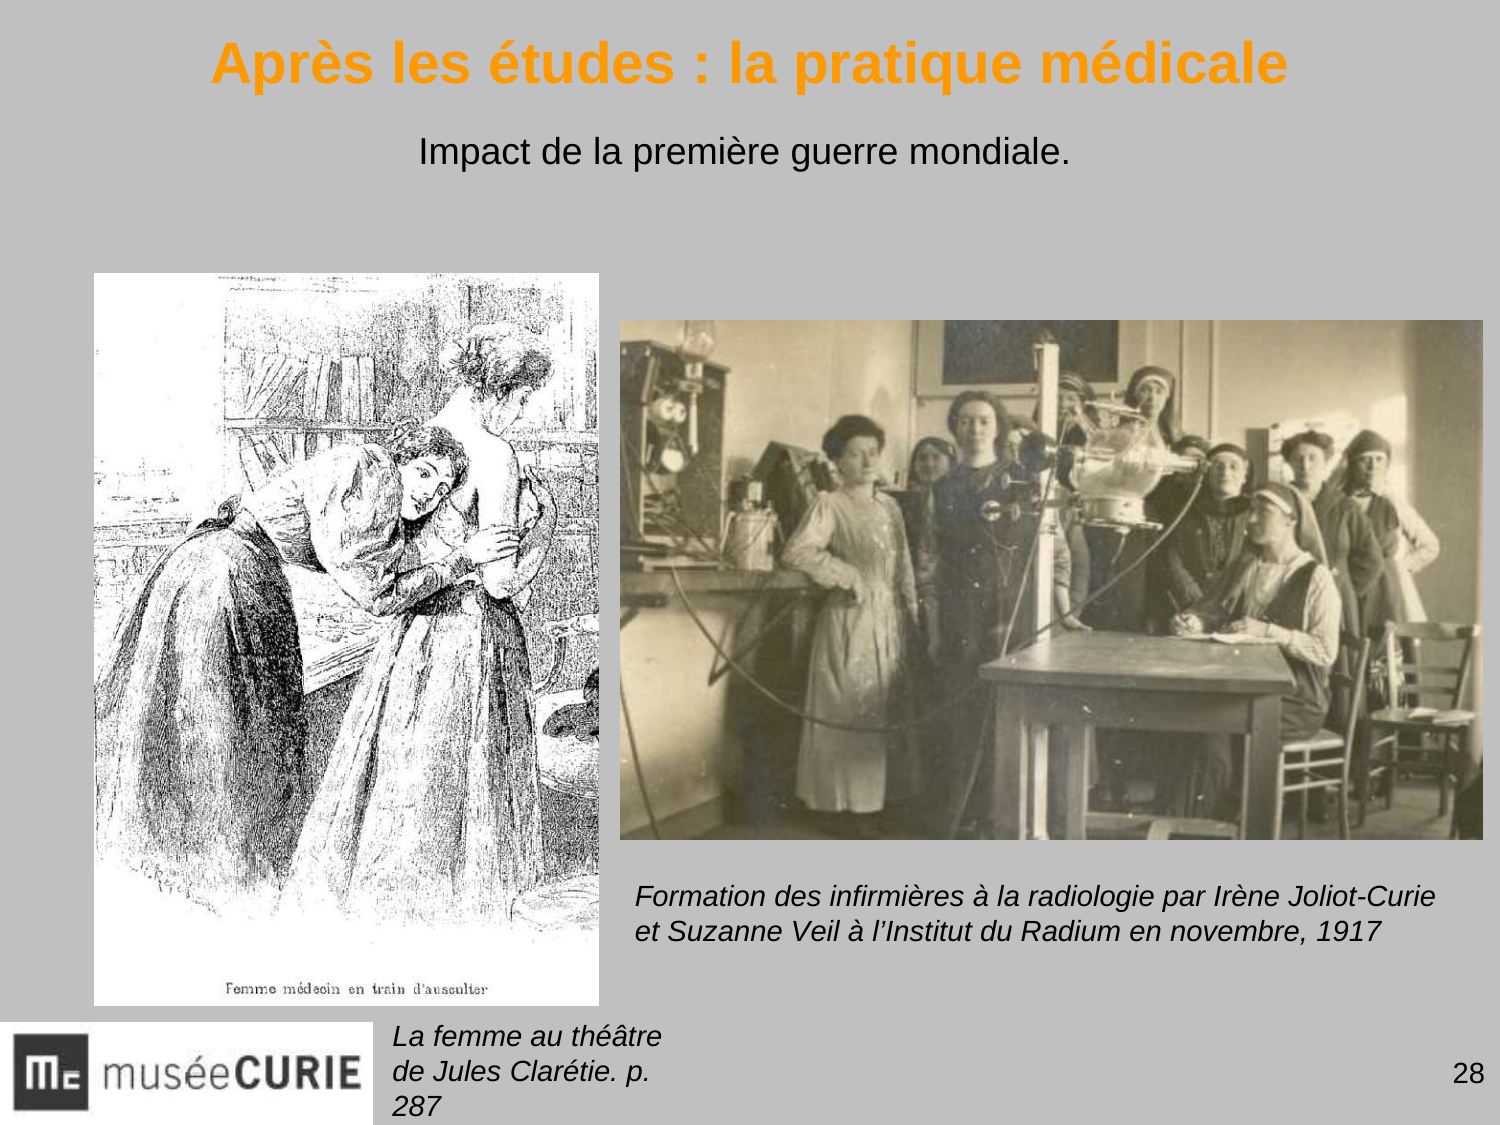

Après les études : la pratique médicale
Impact de la première guerre mondiale.
Formation des infirmières à la radiologie par Irène Joliot-Curie et Suzanne Veil à l’Institut du Radium en novembre, 1917
La femme au théâtre de Jules Clarétie. p. 287